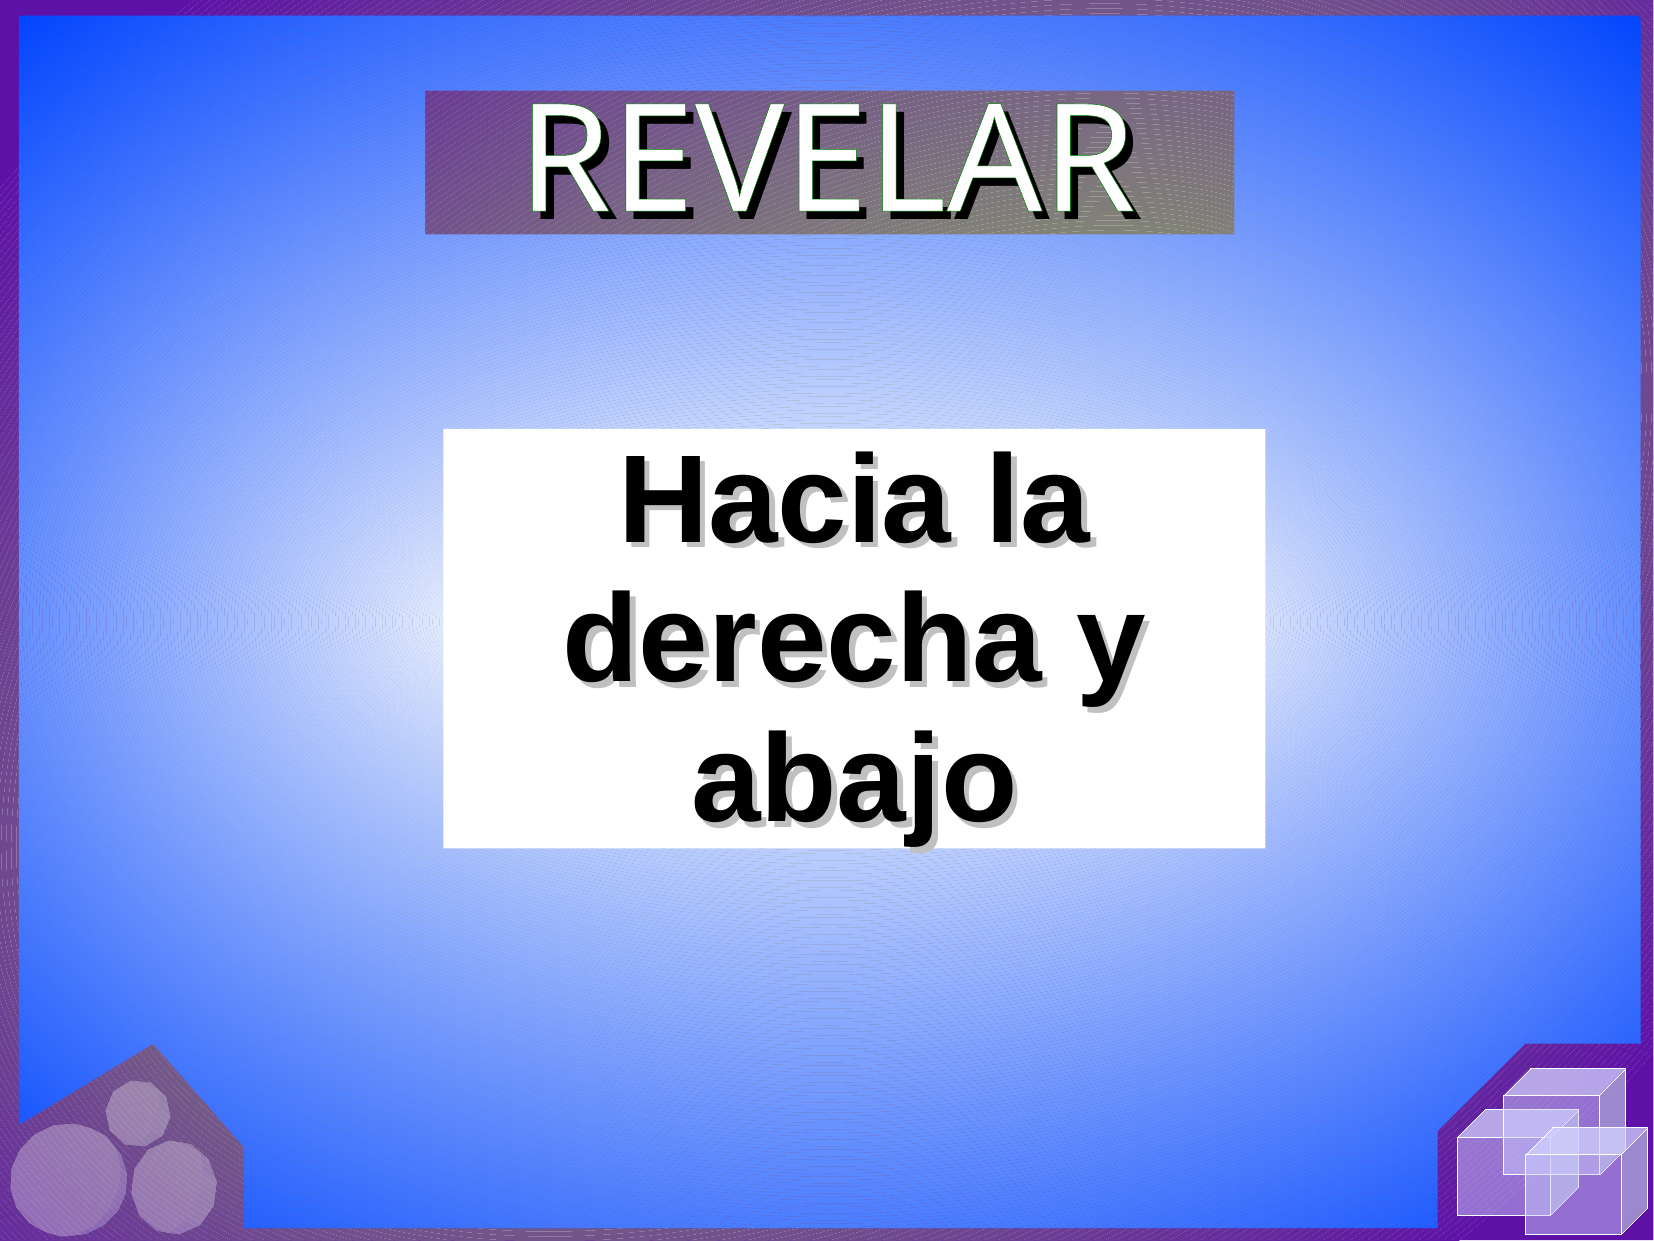

# REVELAR
Hacia la derecha y abajo